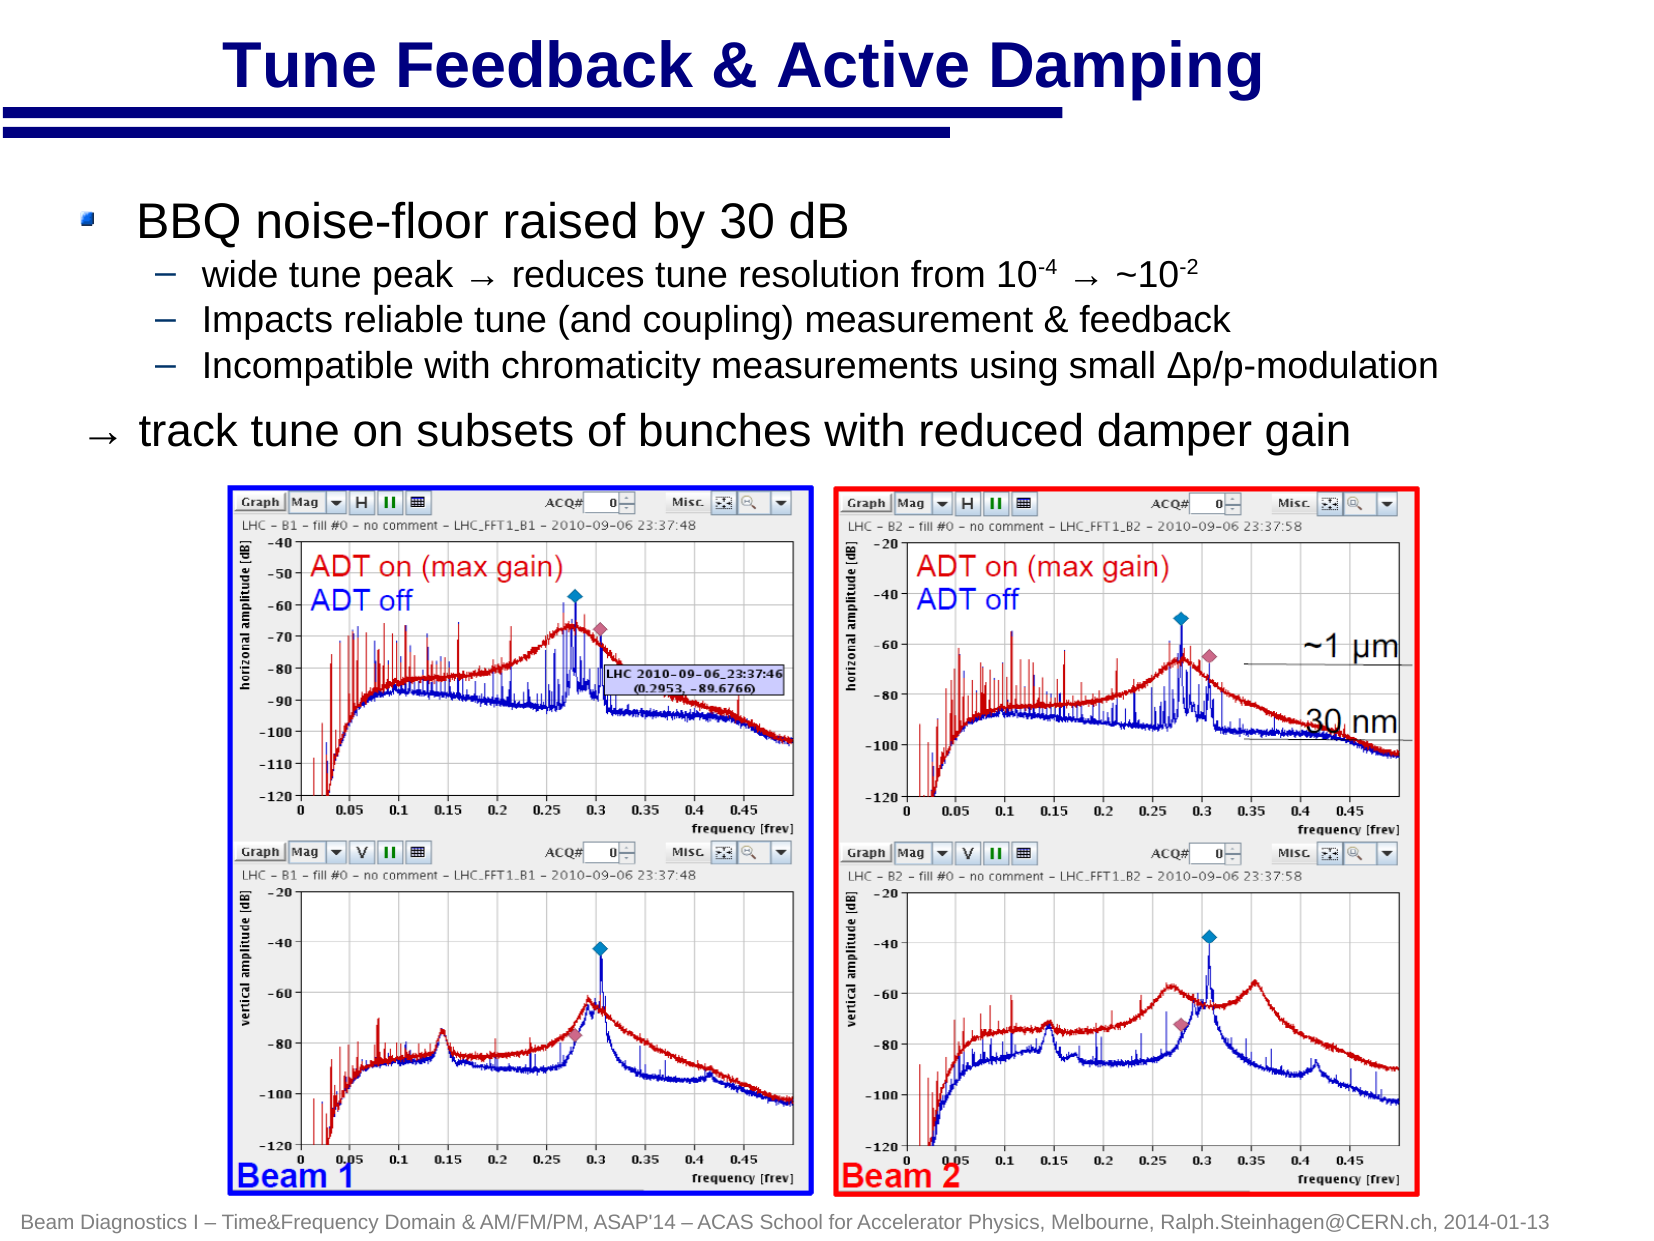

# Tune Feedback & Active Damping
BBQ noise-floor raised by 30 dB
wide tune peak → reduces tune resolution from 10-4 → ~10-2
Impacts reliable tune (and coupling) measurement & feedback
Incompatible with chromaticity measurements using small Δp/p-modulation
→ track tune on subsets of bunches with reduced damper gain